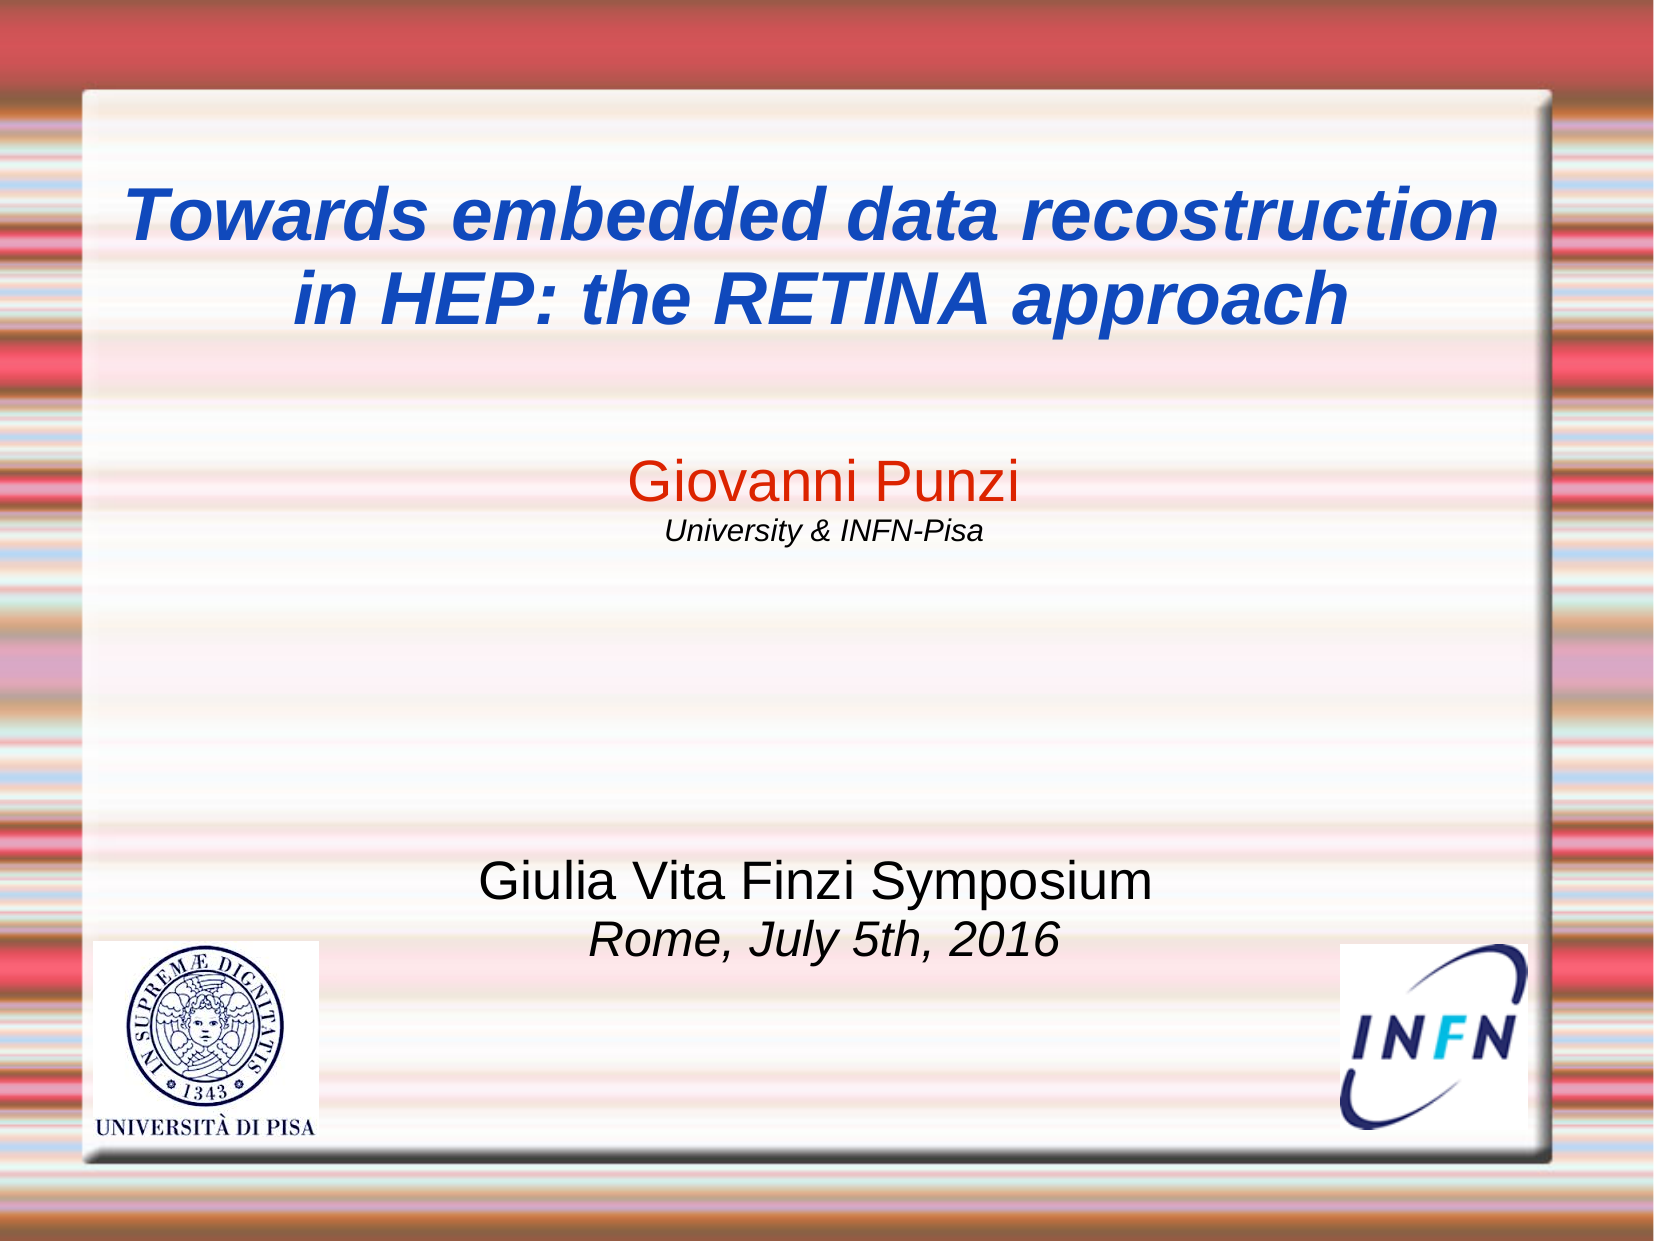

# Towards embedded data recostruction in HEP: the RETINA approach
Giovanni Punzi
University & INFN-Pisa
Giulia Vita Finzi Symposium
Rome, July 5th, 2016